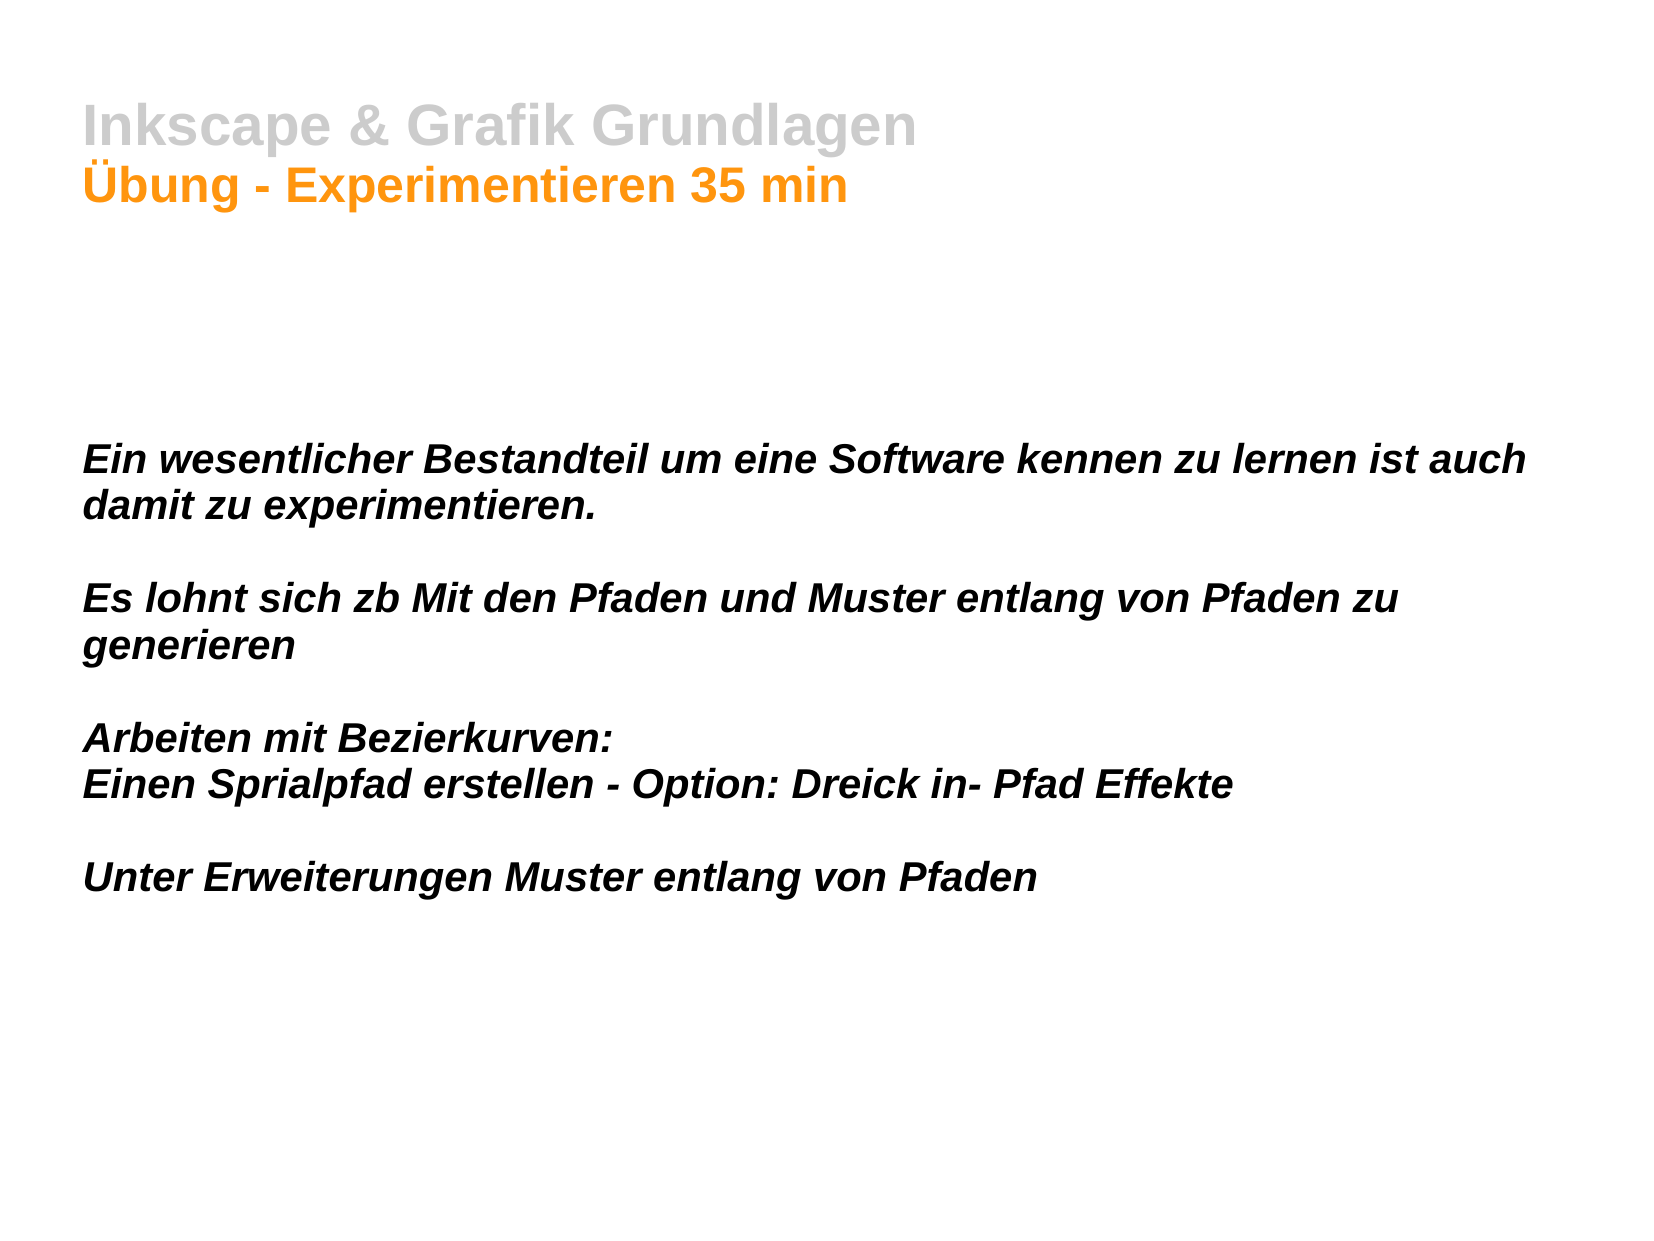

# Inkscape & Grafik Grundlagen Übung - Experimentieren 35 min
Ein wesentlicher Bestandteil um eine Software kennen zu lernen ist auch damit zu experimentieren.
Es lohnt sich zb Mit den Pfaden und Muster entlang von Pfaden zu generieren
Arbeiten mit Bezierkurven:
Einen Sprialpfad erstellen - Option: Dreick in- Pfad Effekte
Unter Erweiterungen Muster entlang von Pfaden